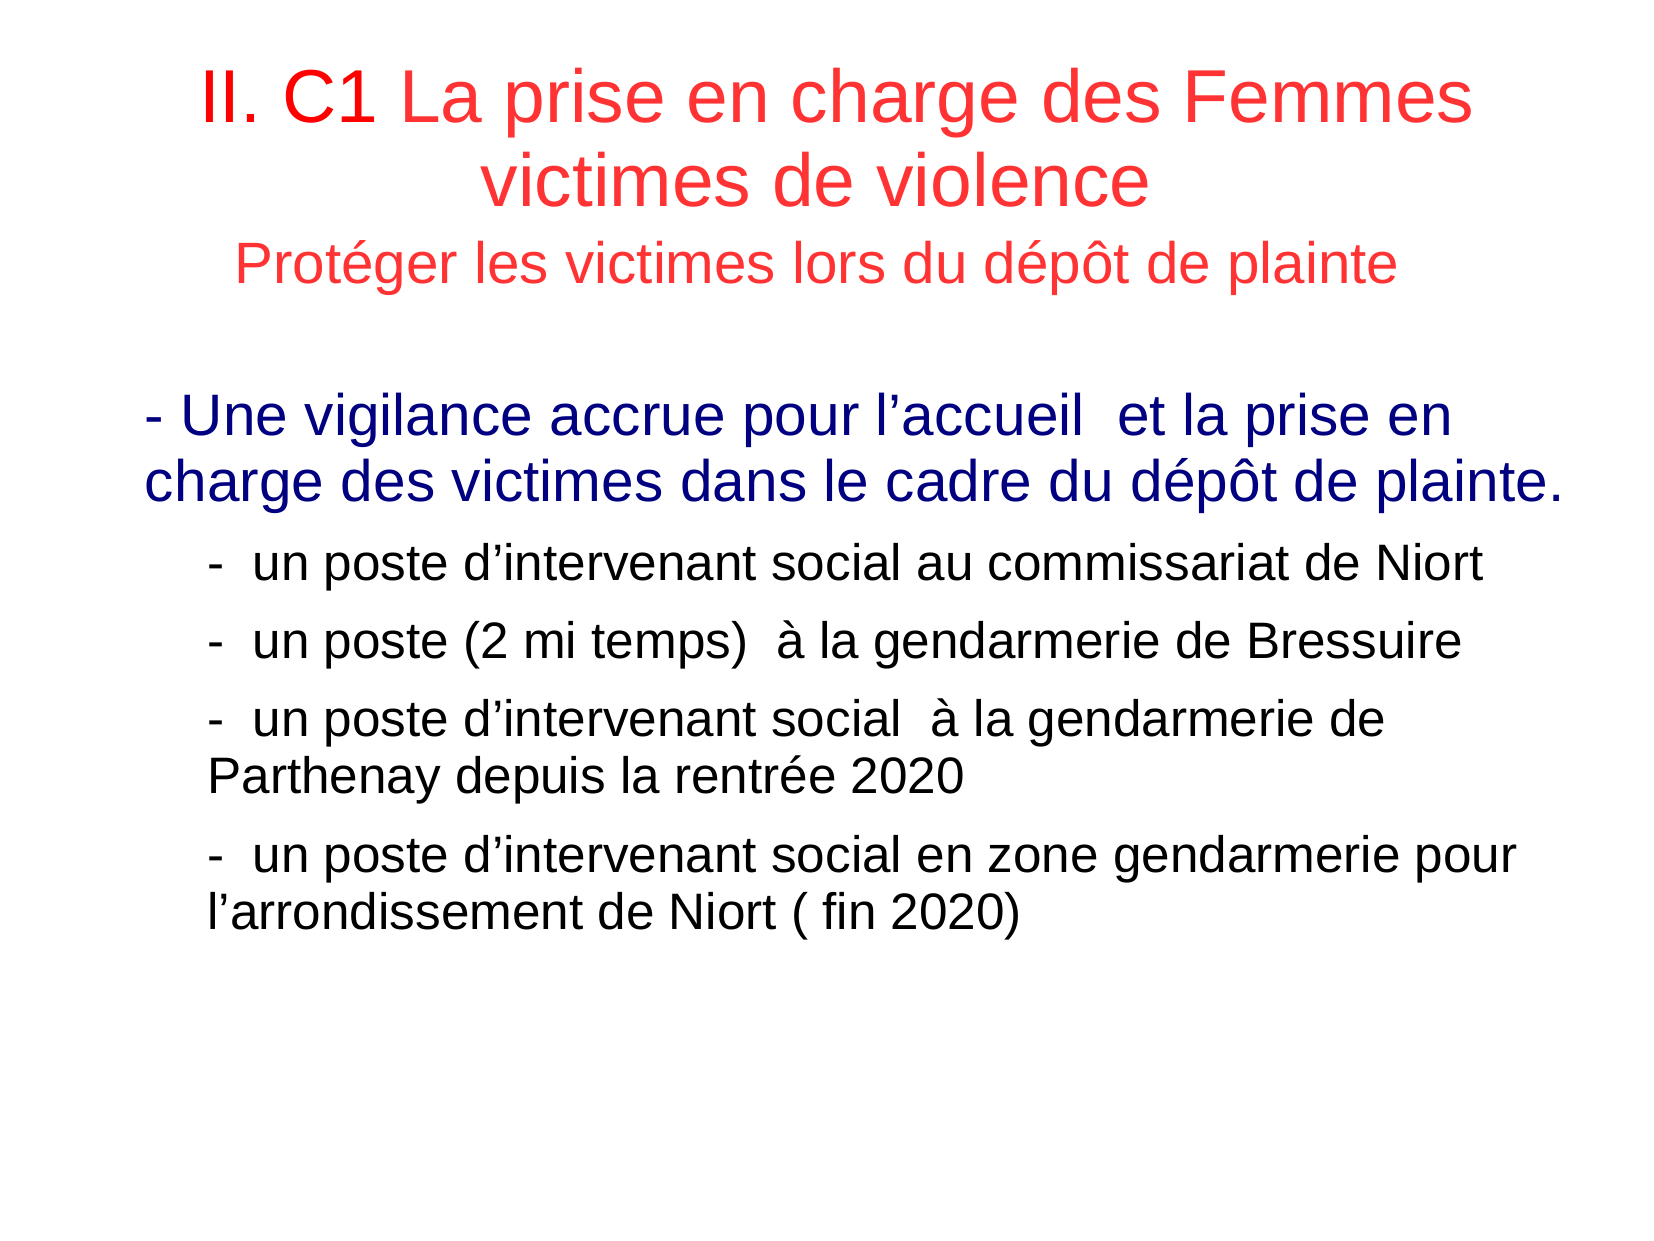

# II. C1 La prise en charge des Femmes victimes de violence Protéger les victimes lors du dépôt de plainte
- Une vigilance accrue pour l’accueil et la prise en charge des victimes dans le cadre du dépôt de plainte.
- un poste d’intervenant social au commissariat de Niort
- un poste (2 mi temps) à la gendarmerie de Bressuire
- un poste d’intervenant social à la gendarmerie de Parthenay depuis la rentrée 2020
- un poste d’intervenant social en zone gendarmerie pour l’arrondissement de Niort ( fin 2020)